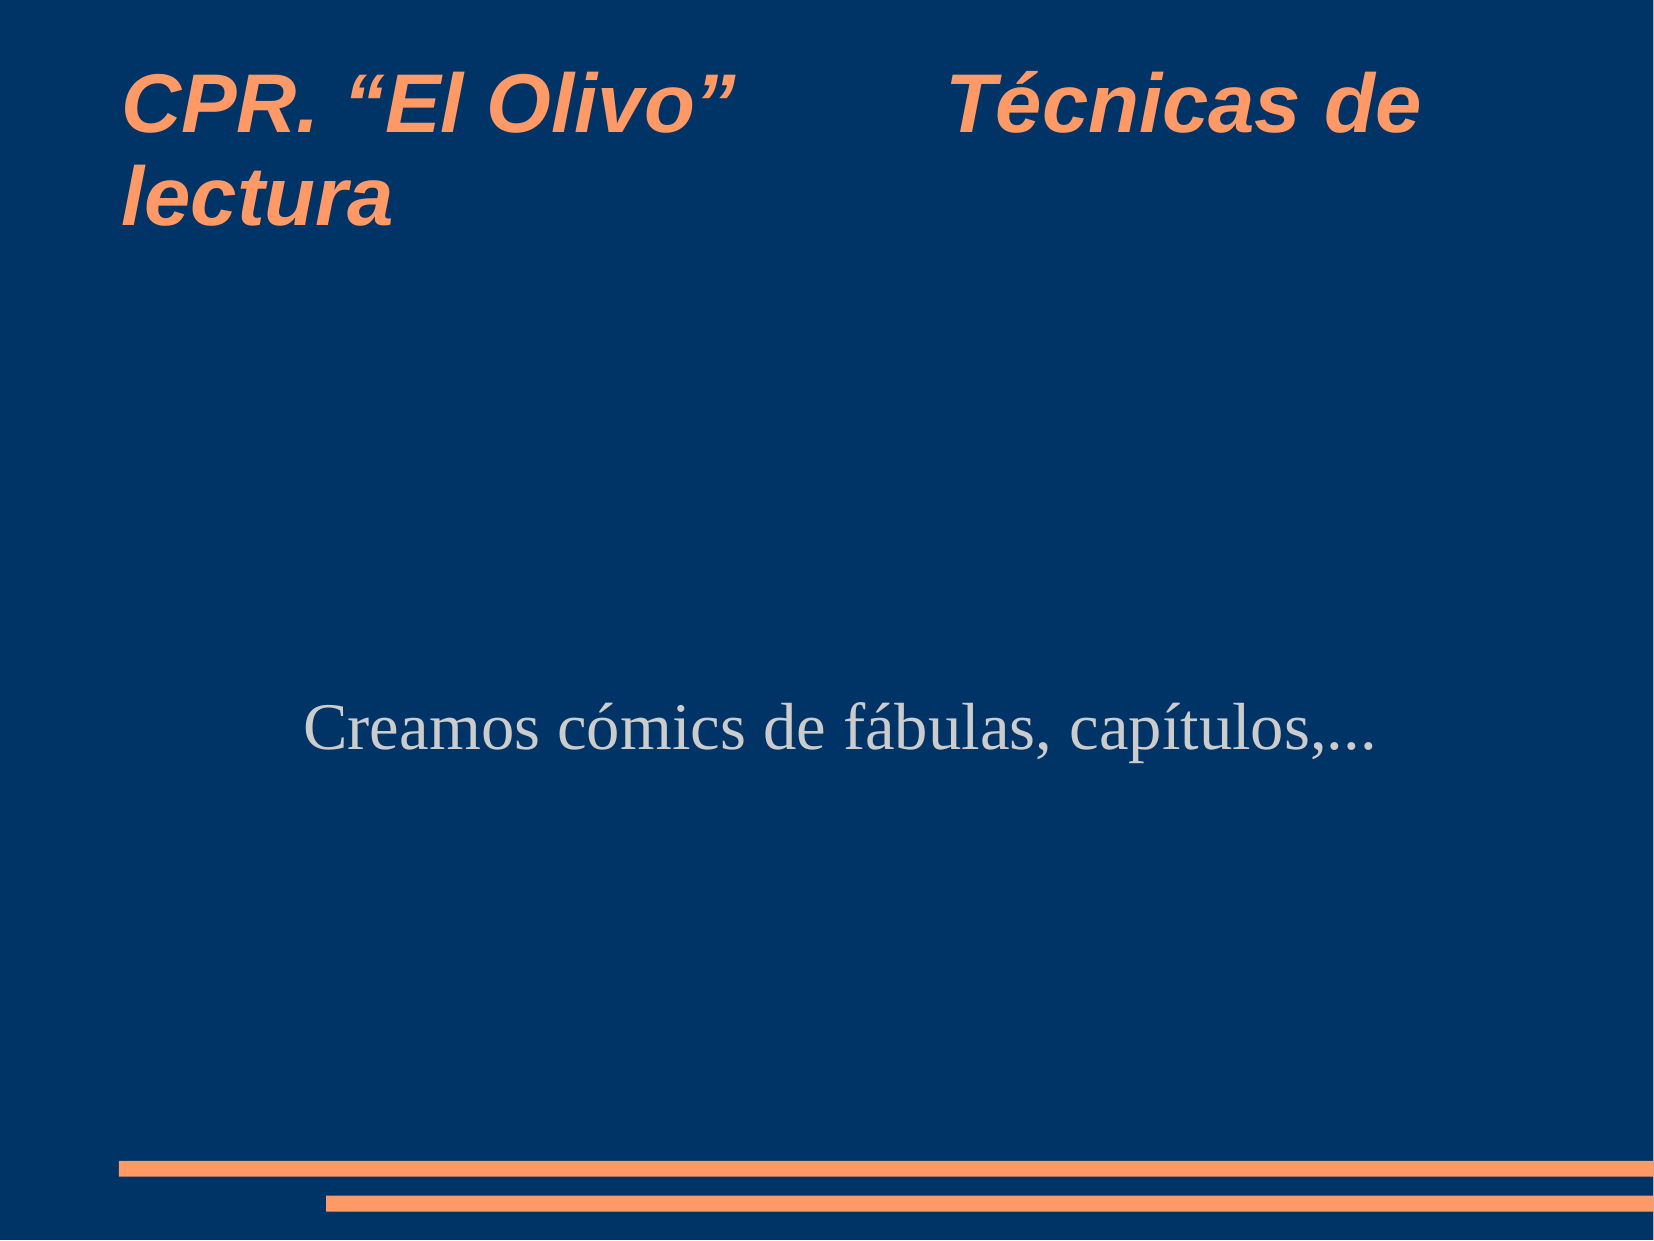

# CPR. “El Olivo” Técnicas de lectura
Creamos cómics de fábulas, capítulos,...